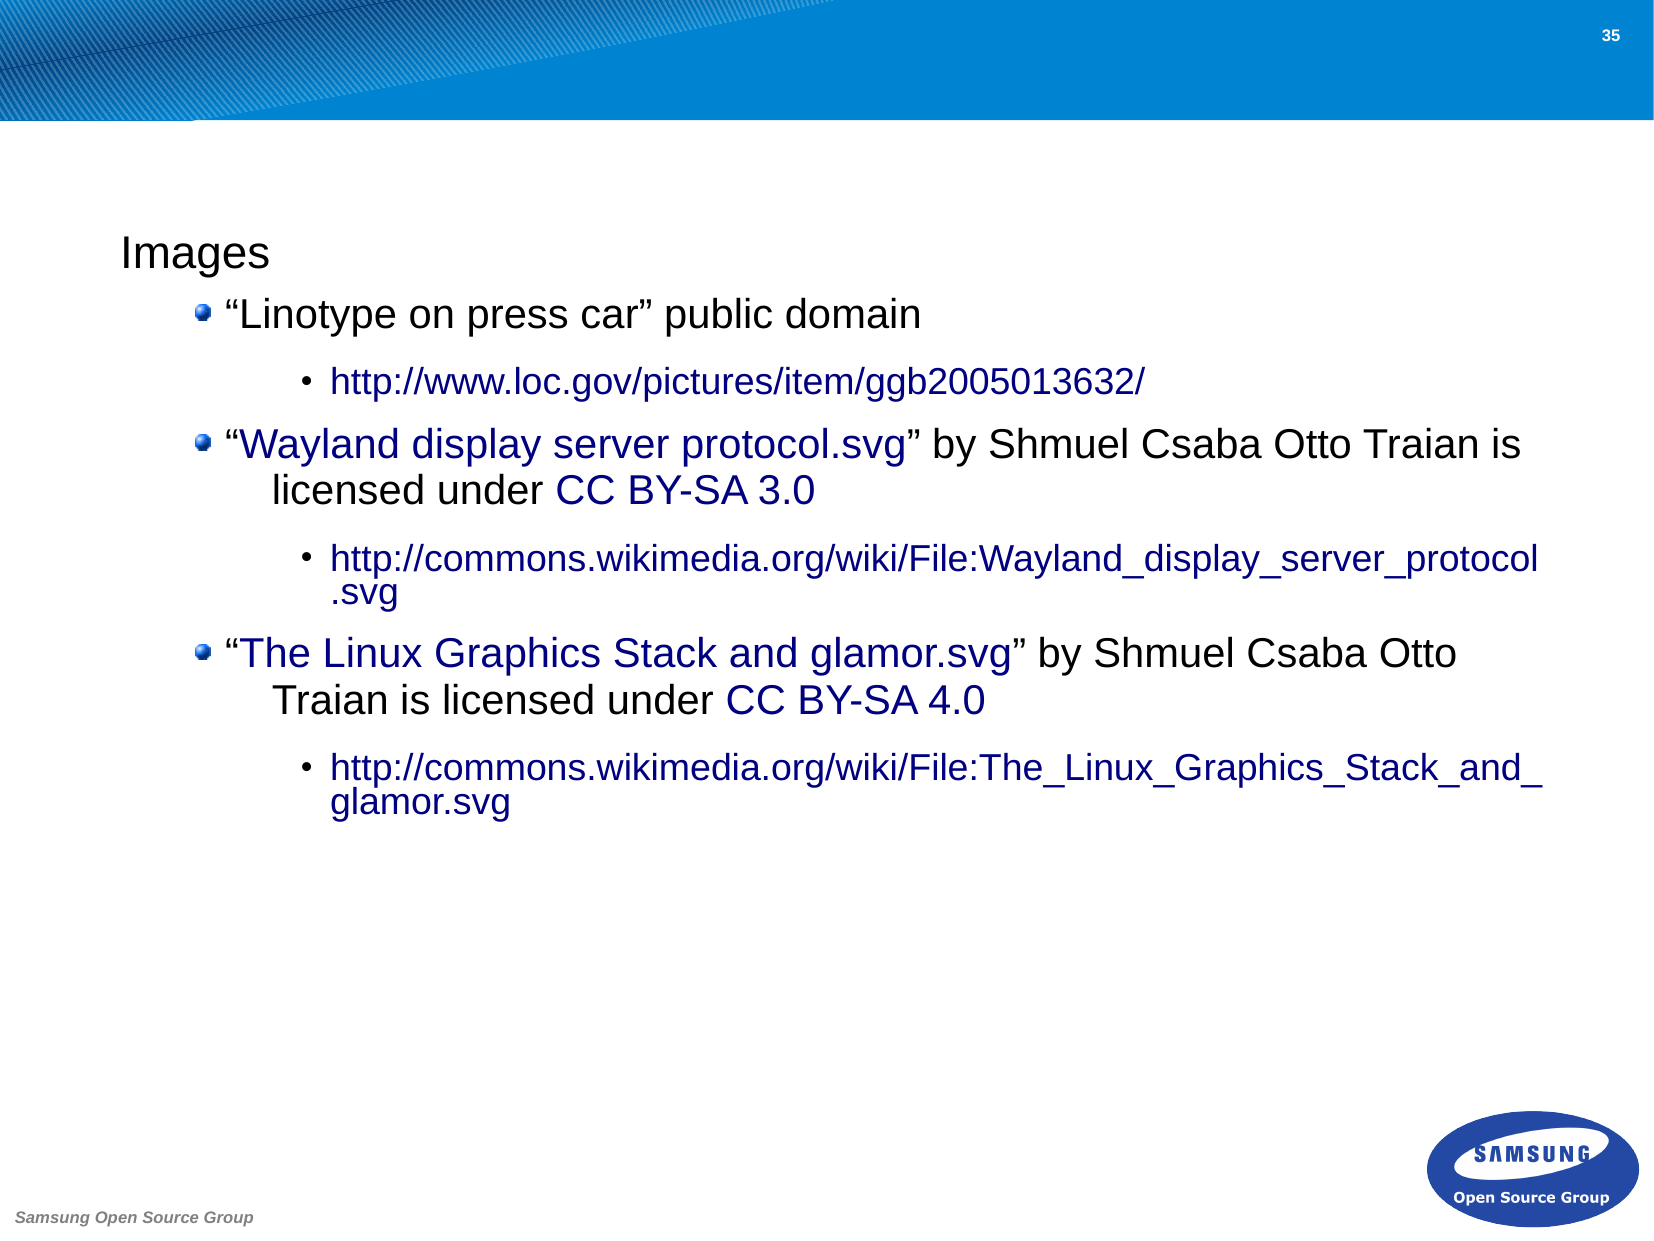

#
Images
“Linotype on press car” public domain
http://www.loc.gov/pictures/item/ggb2005013632/
“Wayland display server protocol.svg” by Shmuel Csaba Otto Traian is licensed under CC BY-SA 3.0
http://commons.wikimedia.org/wiki/File:Wayland_display_server_protocol.svg
“The Linux Graphics Stack and glamor.svg” by Shmuel Csaba Otto Traian is licensed under CC BY-SA 4.0
http://commons.wikimedia.org/wiki/File:The_Linux_Graphics_Stack_and_glamor.svg